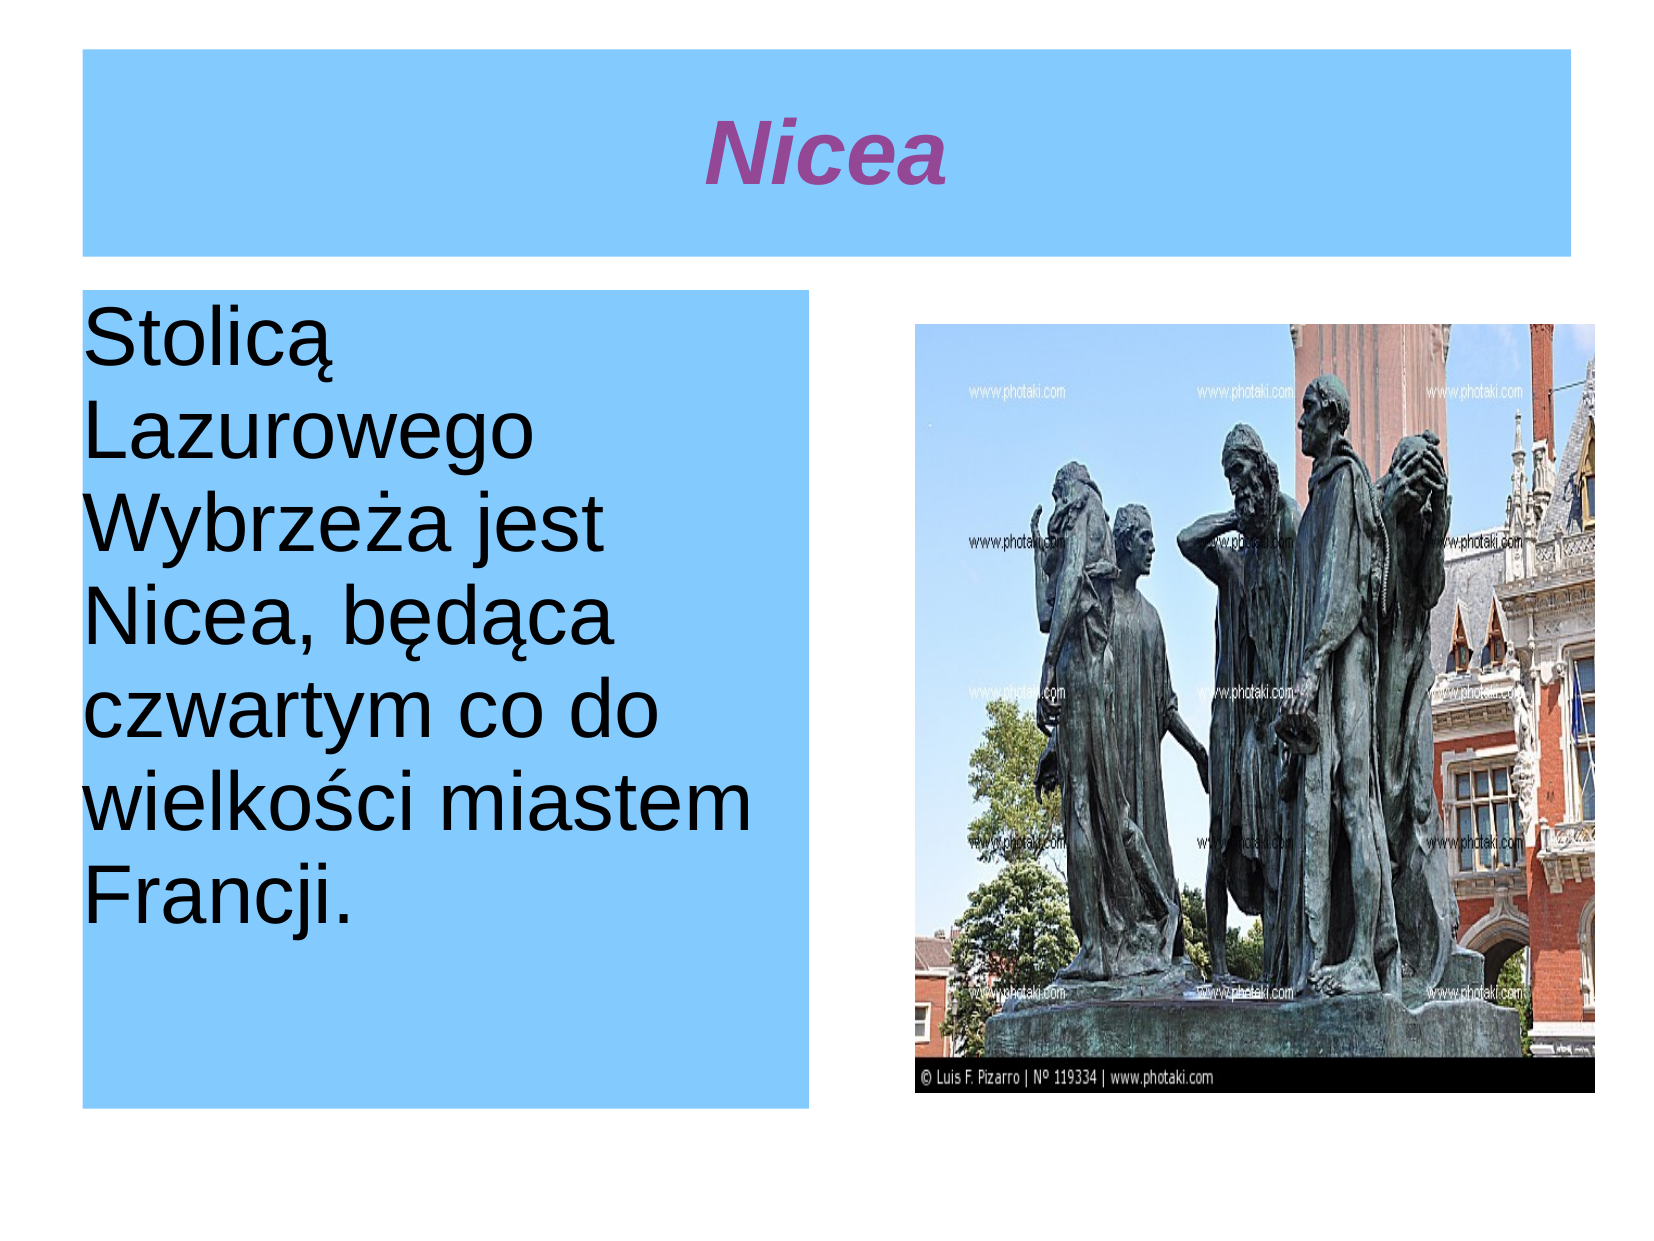

# Nicea
Stolicą Lazurowego Wybrzeża jest Nicea, będąca czwartym co do wielkości miastem Francji.